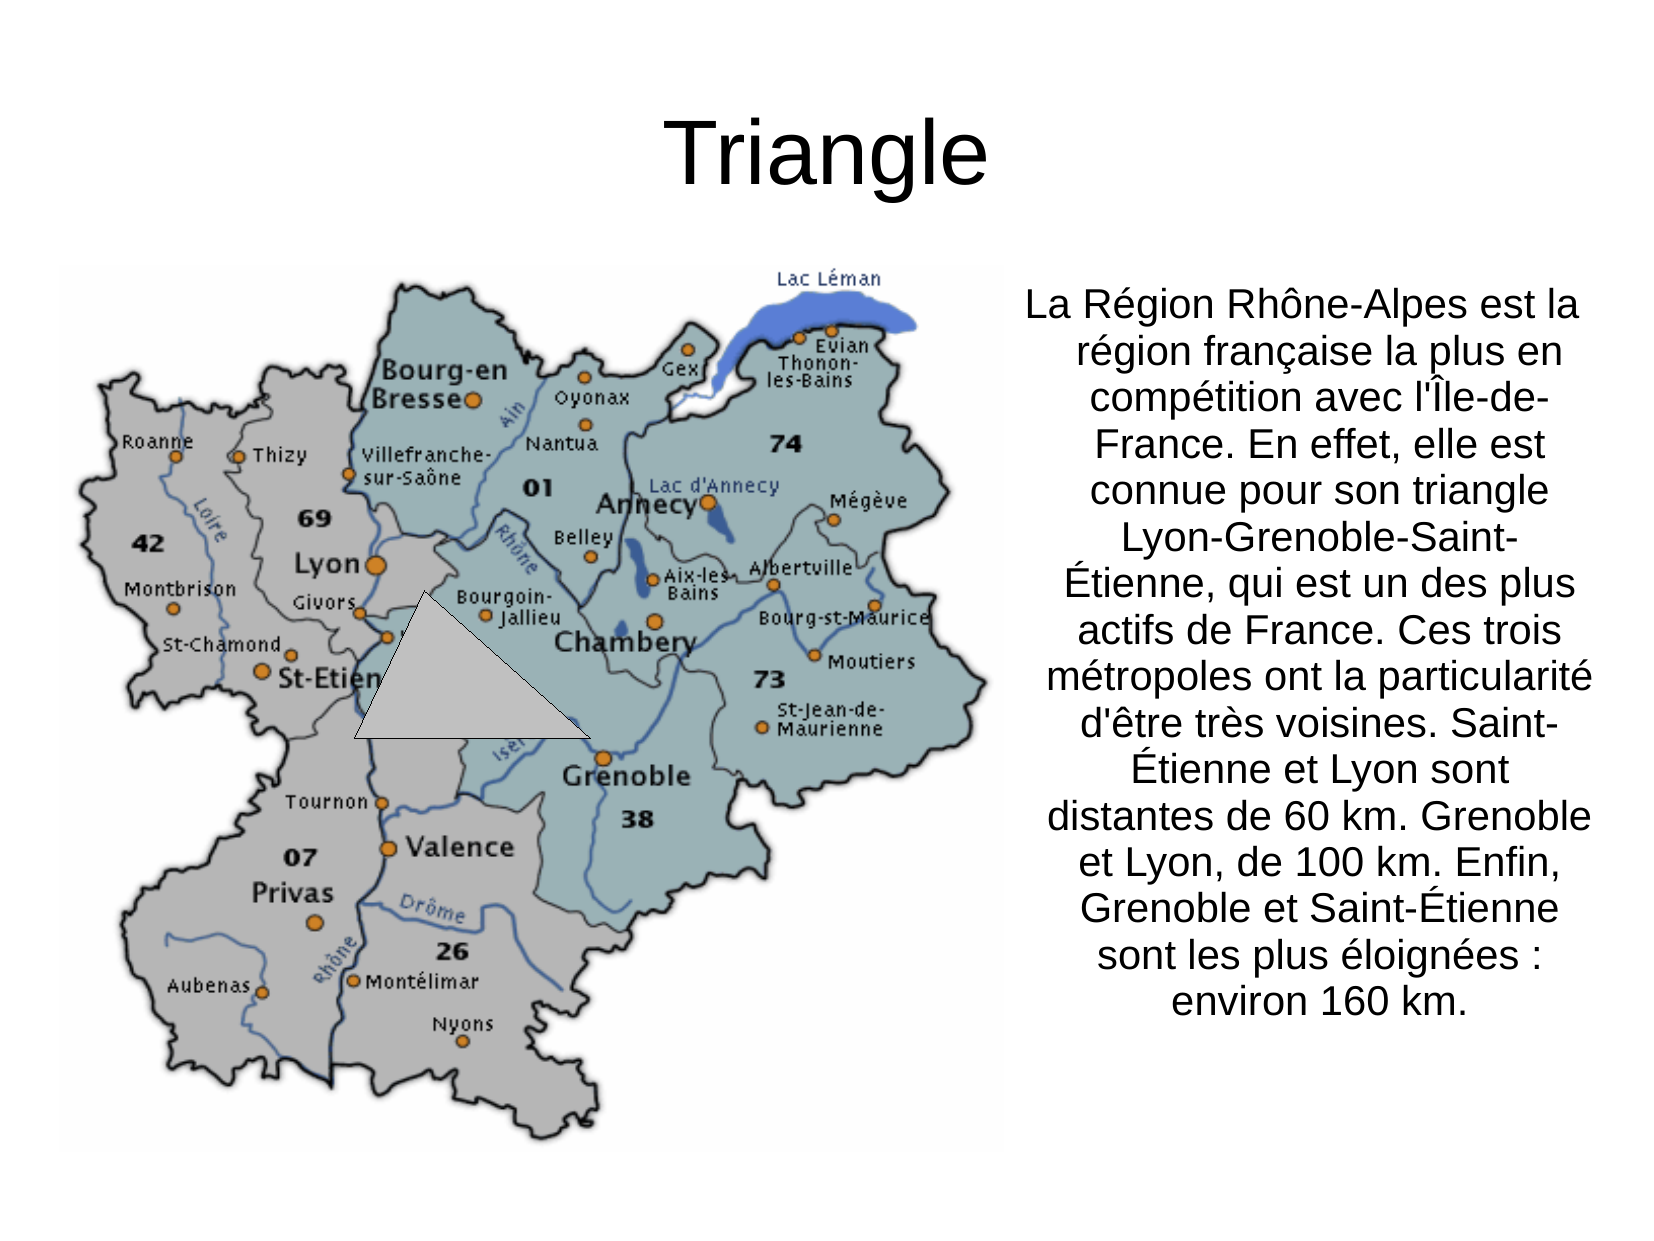

# Triangle
La Région Rhône-Alpes est la région française la plus en compétition avec l'Île-de-France. En effet, elle est connue pour son triangle Lyon-Grenoble-Saint-Étienne, qui est un des plus actifs de France. Ces trois métropoles ont la particularité d'être très voisines. Saint-Étienne et Lyon sont distantes de 60 km. Grenoble et Lyon, de 100 km. Enfin, Grenoble et Saint-Étienne sont les plus éloignées : environ 160 km.